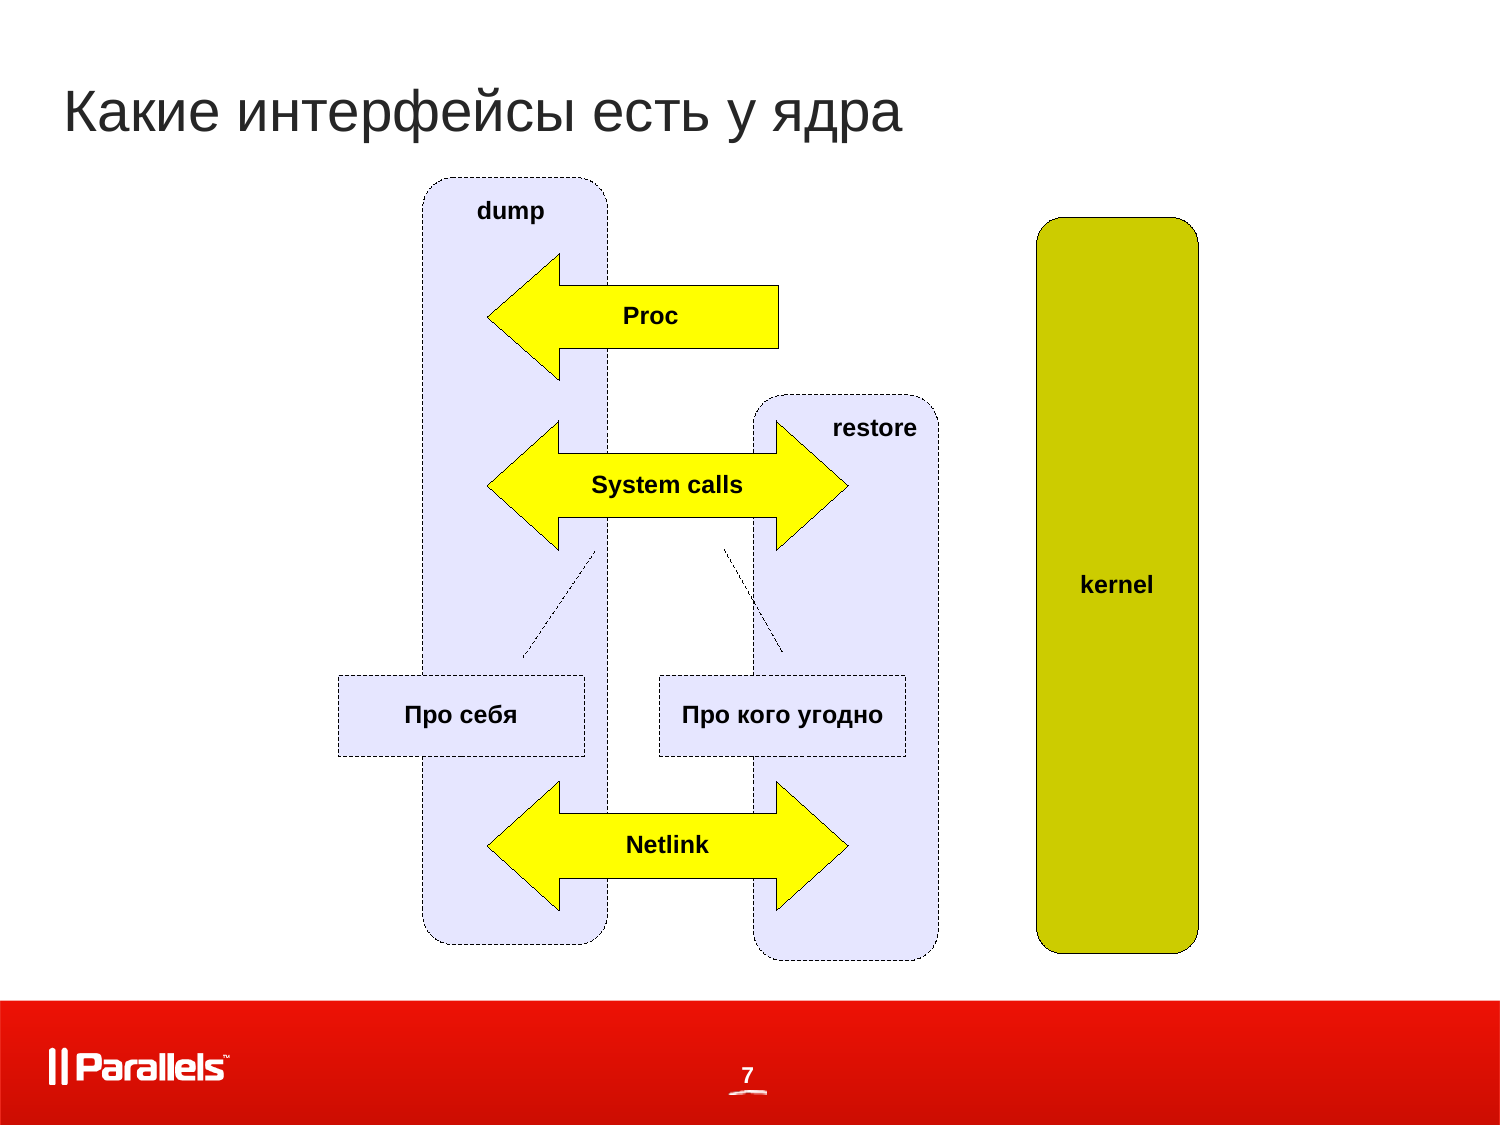

# Какие интерфейсы есть у ядра
dump
kernel
Proc
restore
System calls
Про себя
Про кого угодно
Netlink